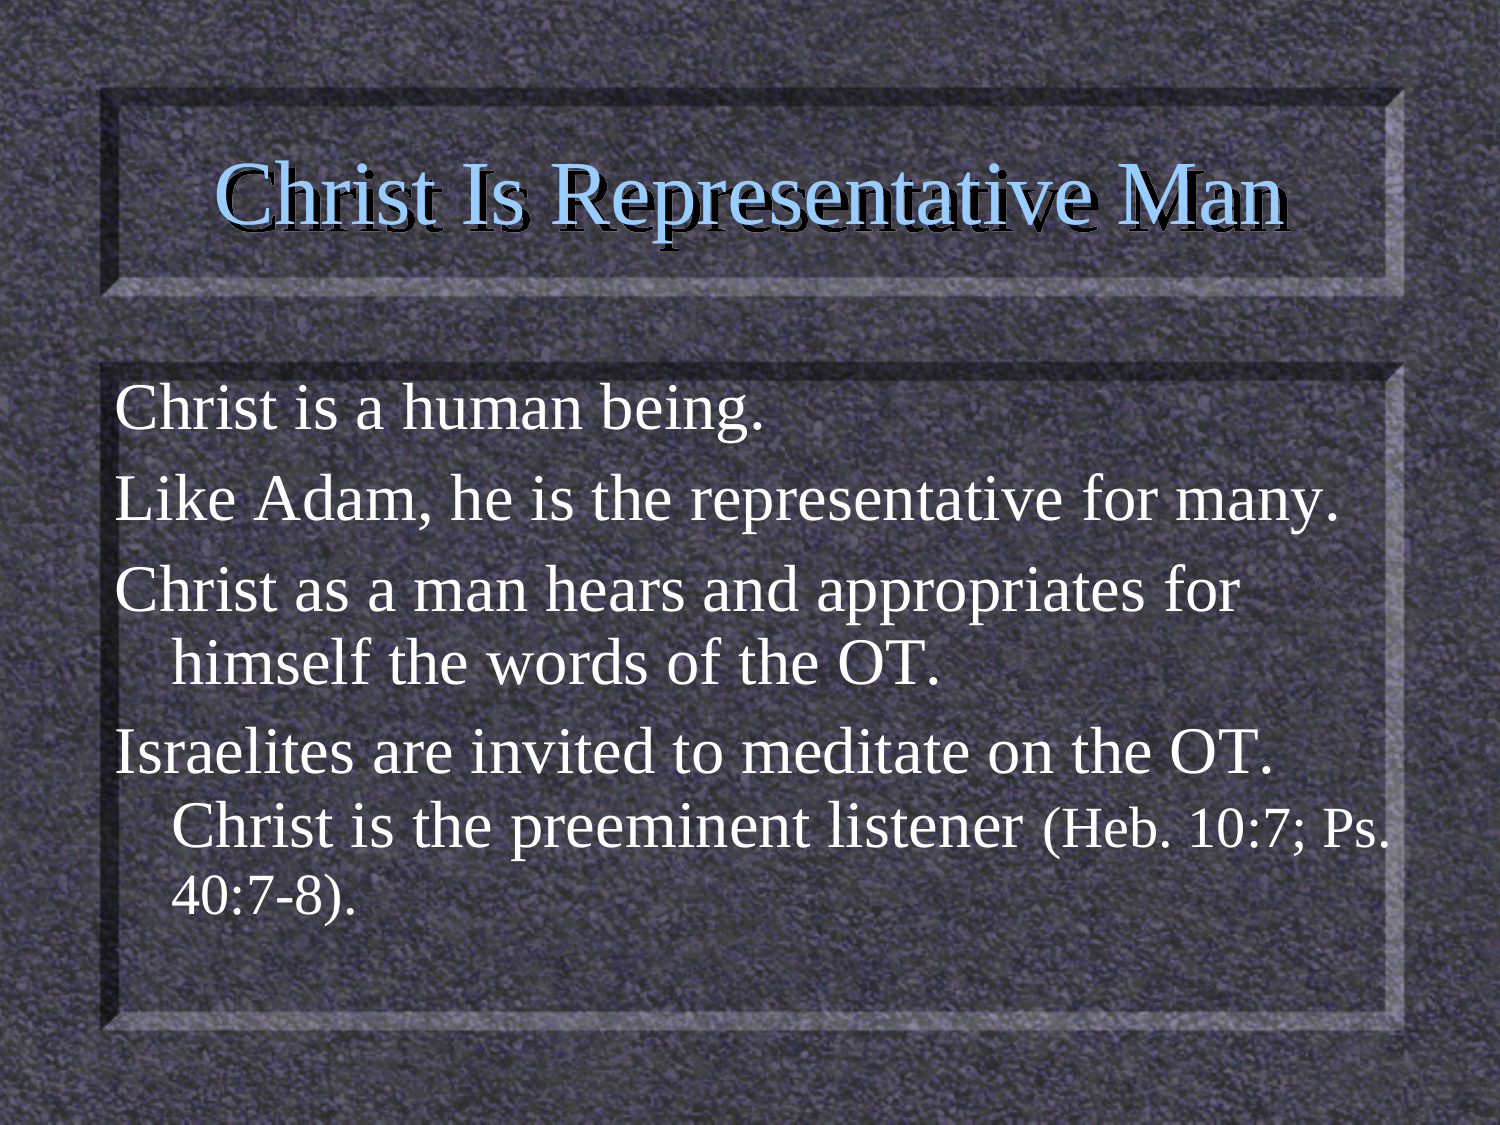

# Christ Is Representative Man
Christ is a human being.
Like Adam, he is the representative for many.
Christ as a man hears and appropriates for himself the words of the OT.
Israelites are invited to meditate on the OT. Christ is the preeminent listener (Heb. 10:7; Ps. 40:7-8).